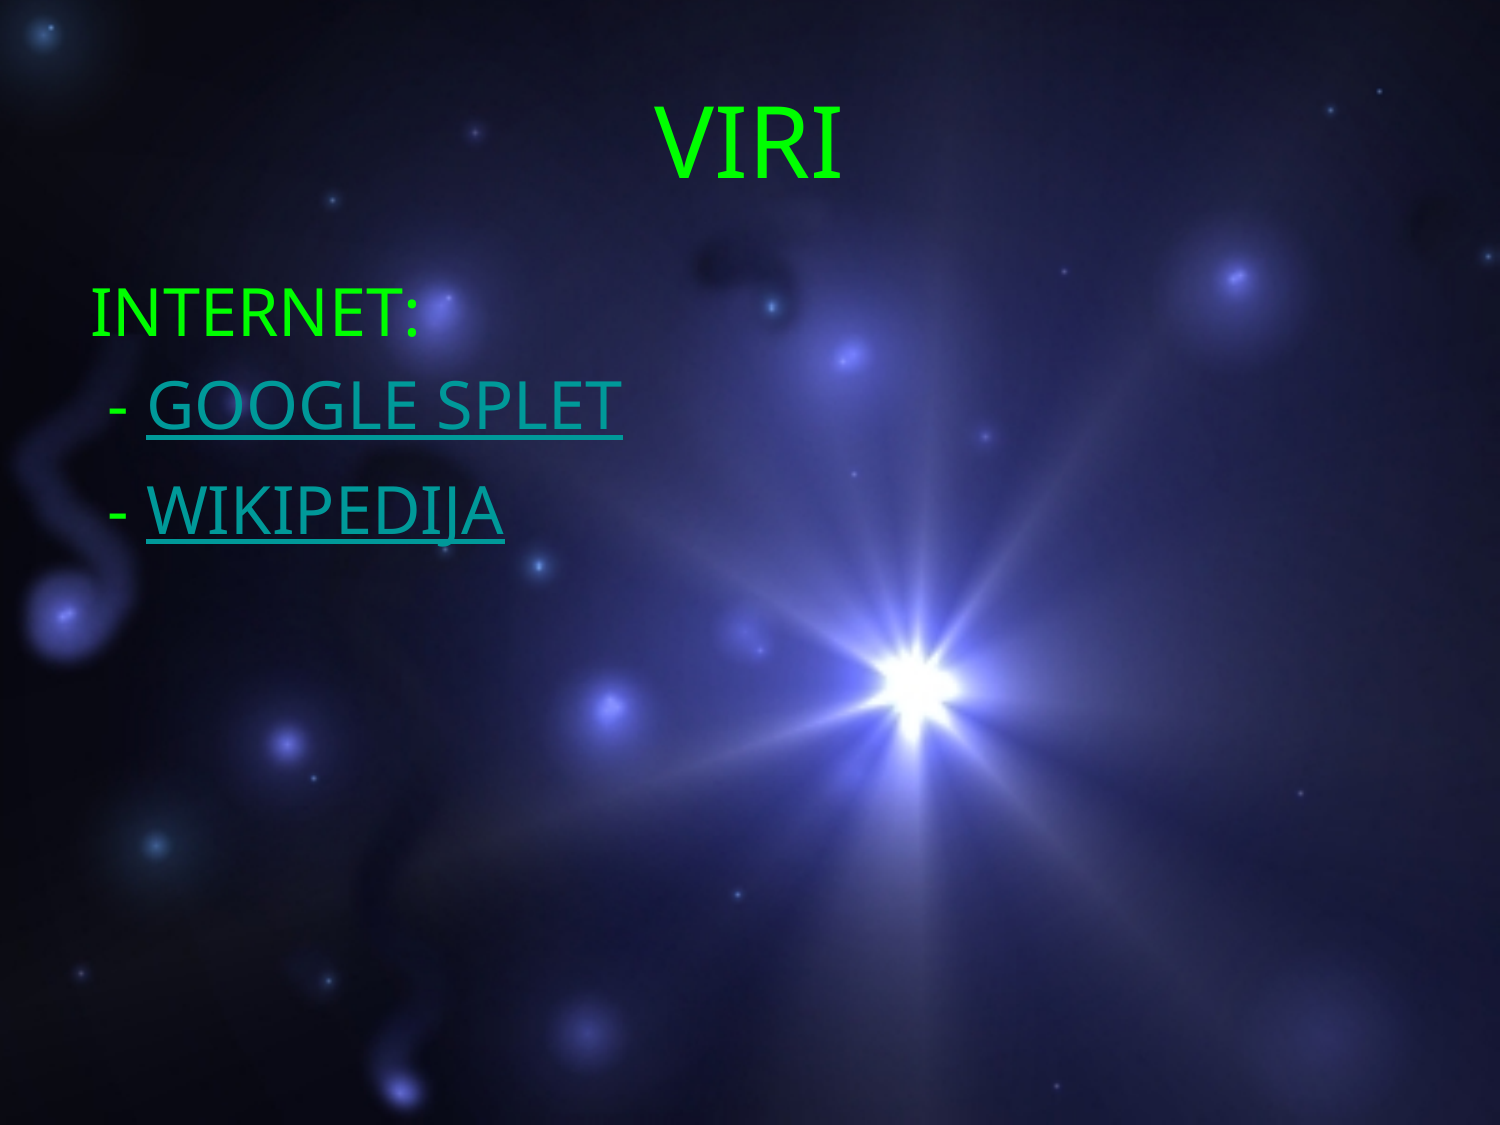

# VIRI
INTERNET:
 - GOOGLE SPLET
 - WIKIPEDIJA